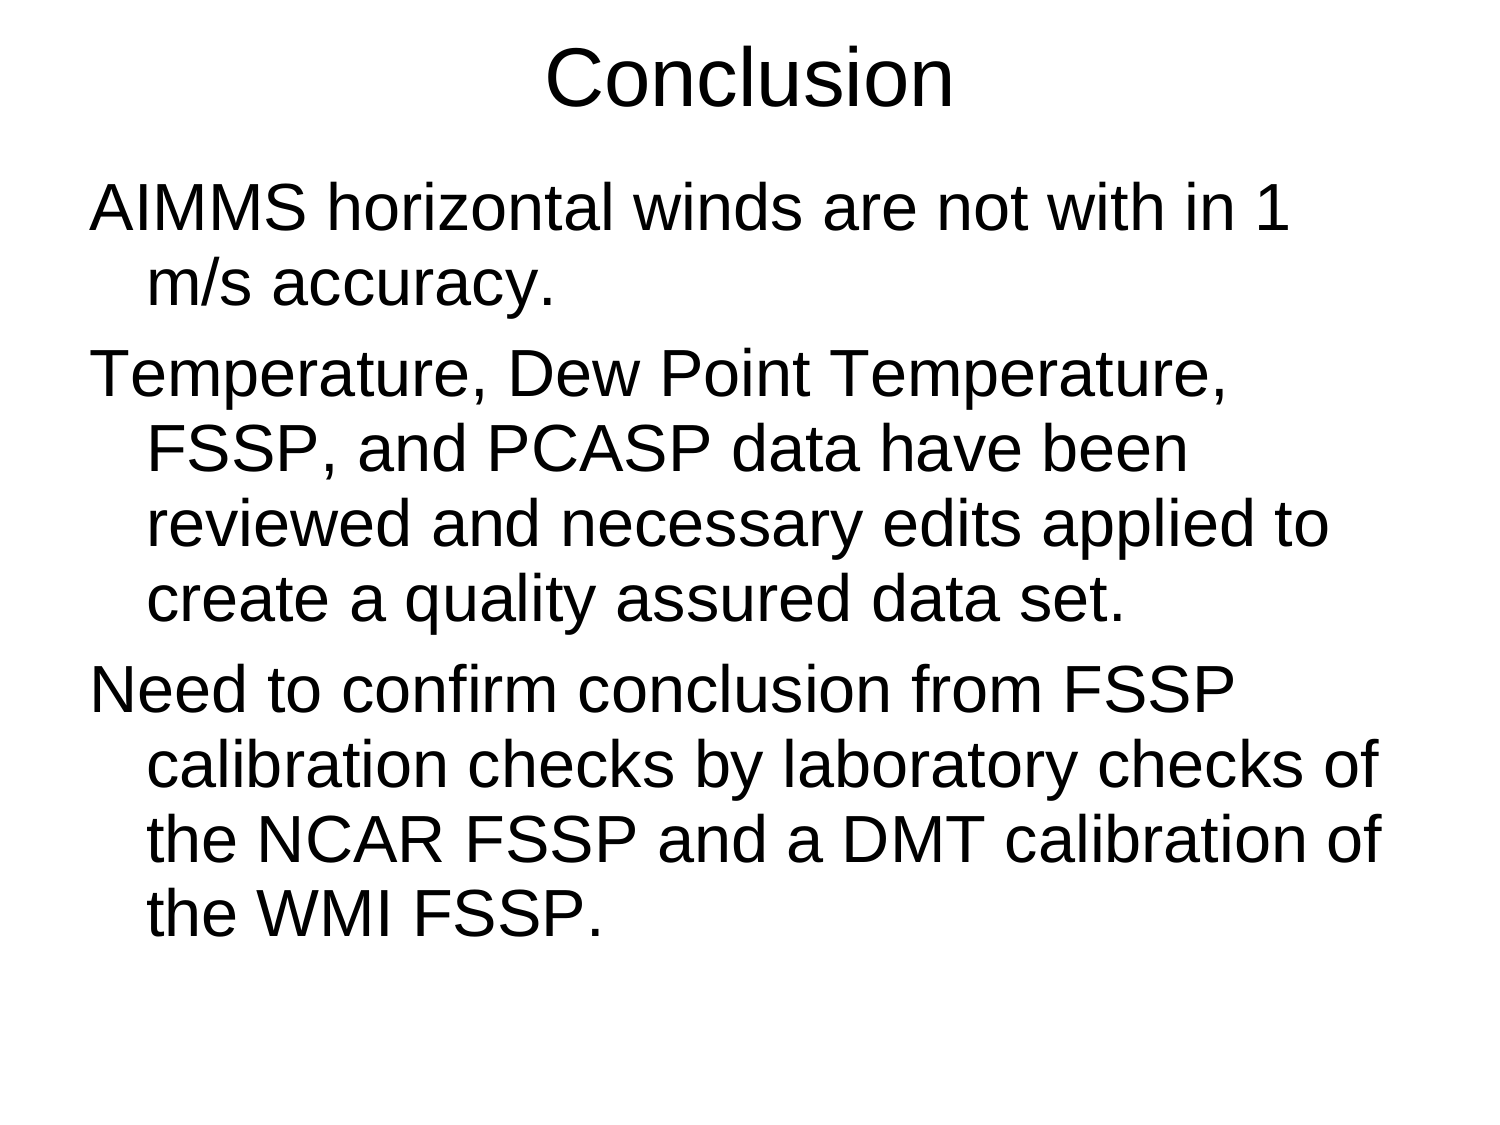

# Conclusion
AIMMS horizontal winds are not with in 1 m/s accuracy.
Temperature, Dew Point Temperature, FSSP, and PCASP data have been reviewed and necessary edits applied to create a quality assured data set.
Need to confirm conclusion from FSSP calibration checks by laboratory checks of the NCAR FSSP and a DMT calibration of the WMI FSSP.